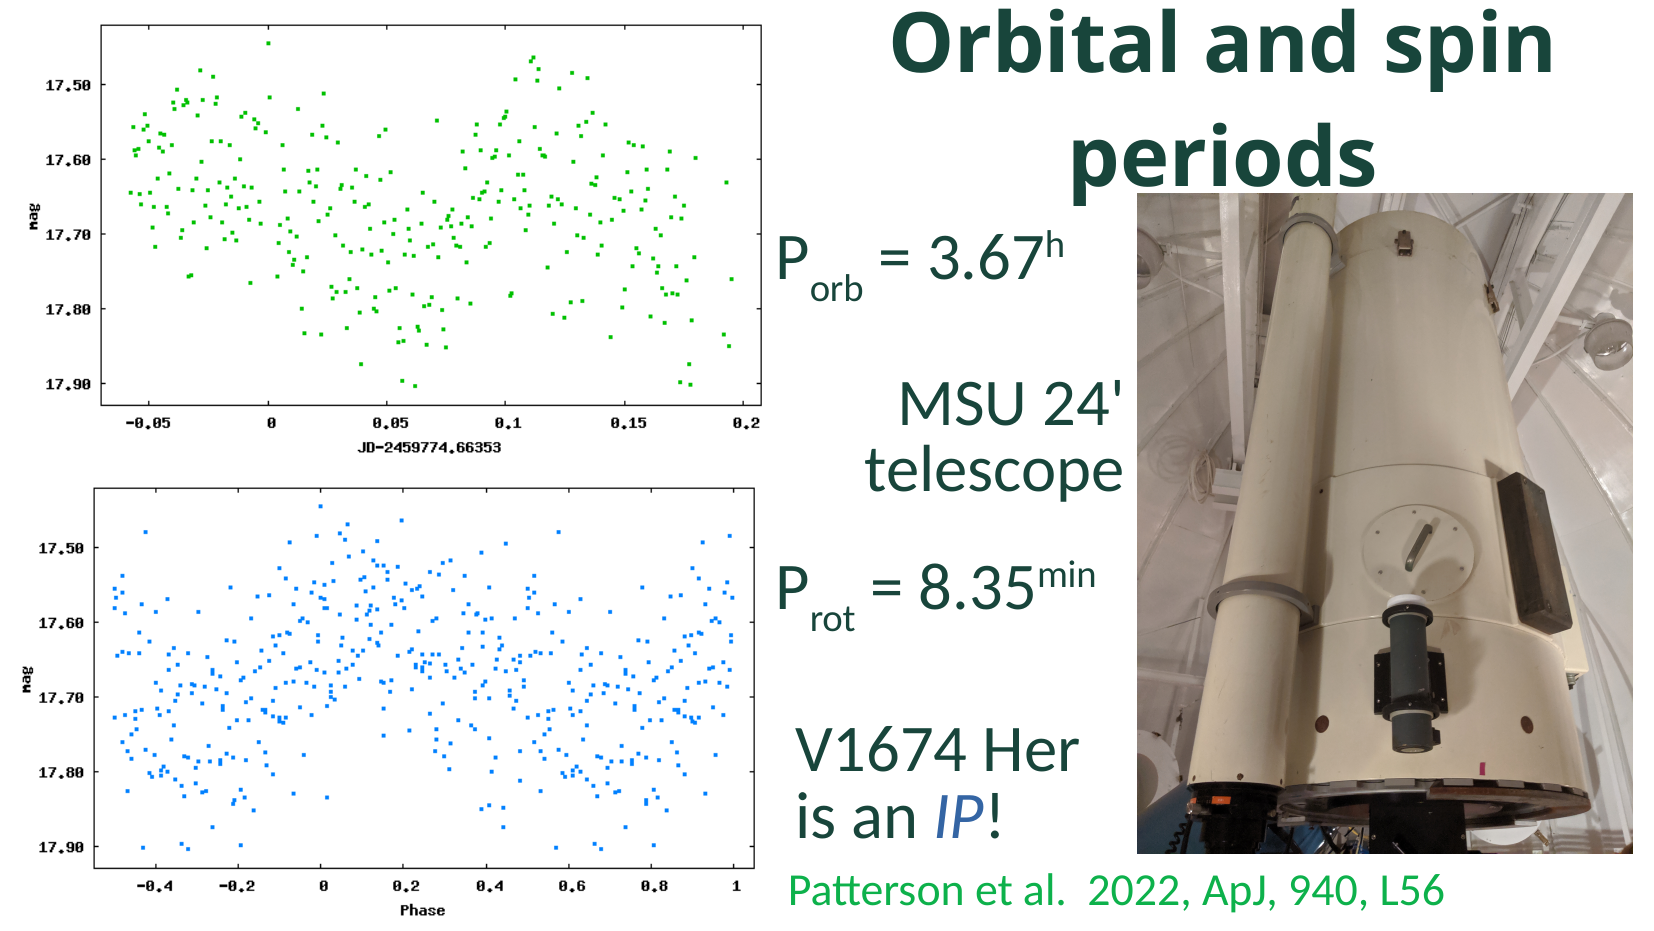

# Orbital and spin periods
Porb = 3.67h
MSU 24' telescope
Prot = 8.35min
V1674 Her is an IP!
Patterson et al. 2022, ApJ, 940, L56